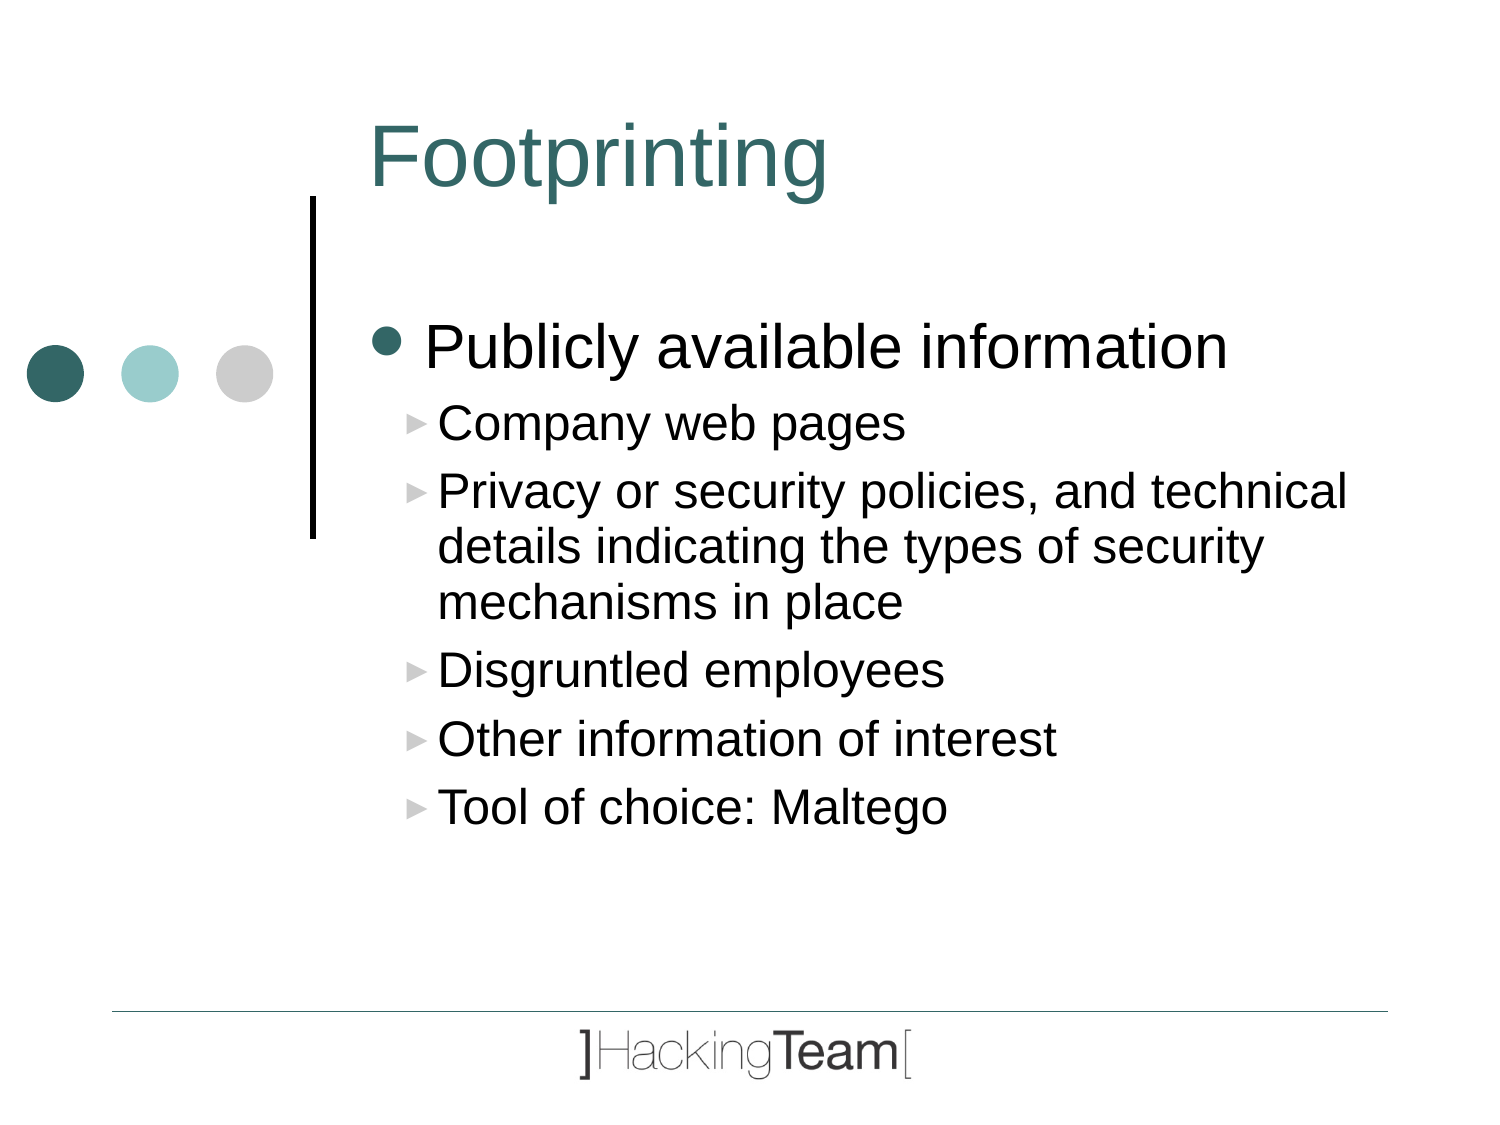

# Footprinting
Publicly available information
Company web pages
Privacy or security policies, and technical details indicating the types of security mechanisms in place
Disgruntled employees
Other information of interest
Tool of choice: Maltego